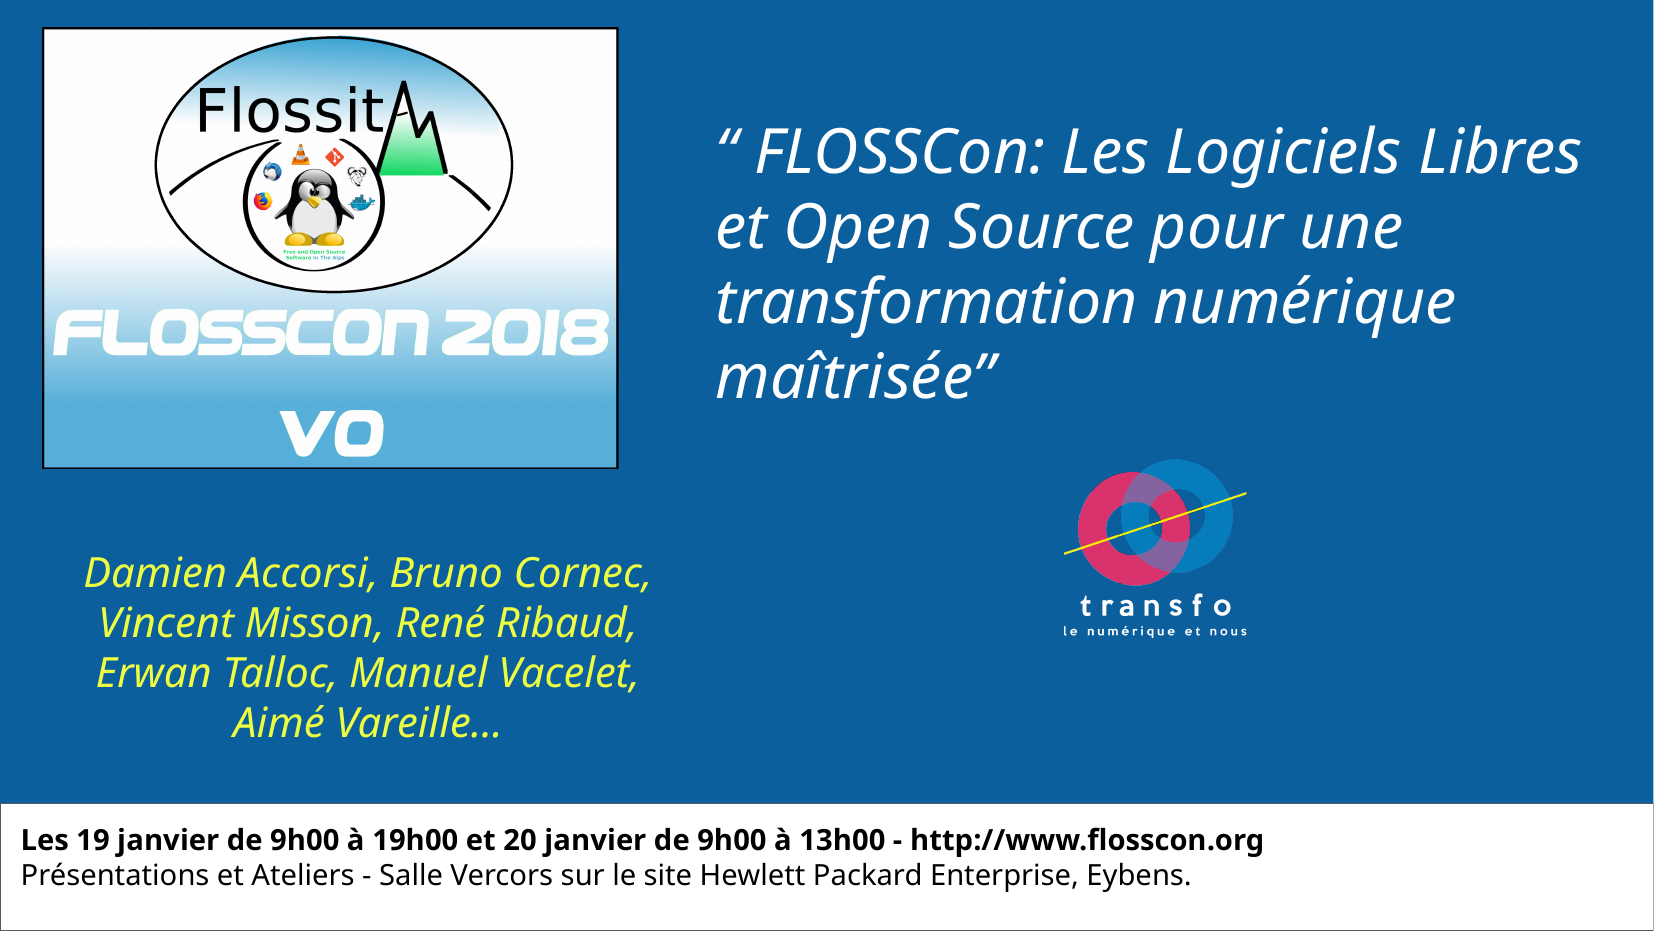

“ FLOSSCon: Les Logiciels Libres et Open Source pour une transformation numérique maîtrisée”
# Damien Accorsi, Bruno Cornec, Vincent Misson, René Ribaud, Erwan Talloc, Manuel Vacelet, Aimé Vareille...
Les 19 janvier de 9h00 à 19h00 et 20 janvier de 9h00 à 13h00 - http://www.flosscon.org
Présentations et Ateliers - Salle Vercors sur le site Hewlett Packard Enterprise, Eybens.